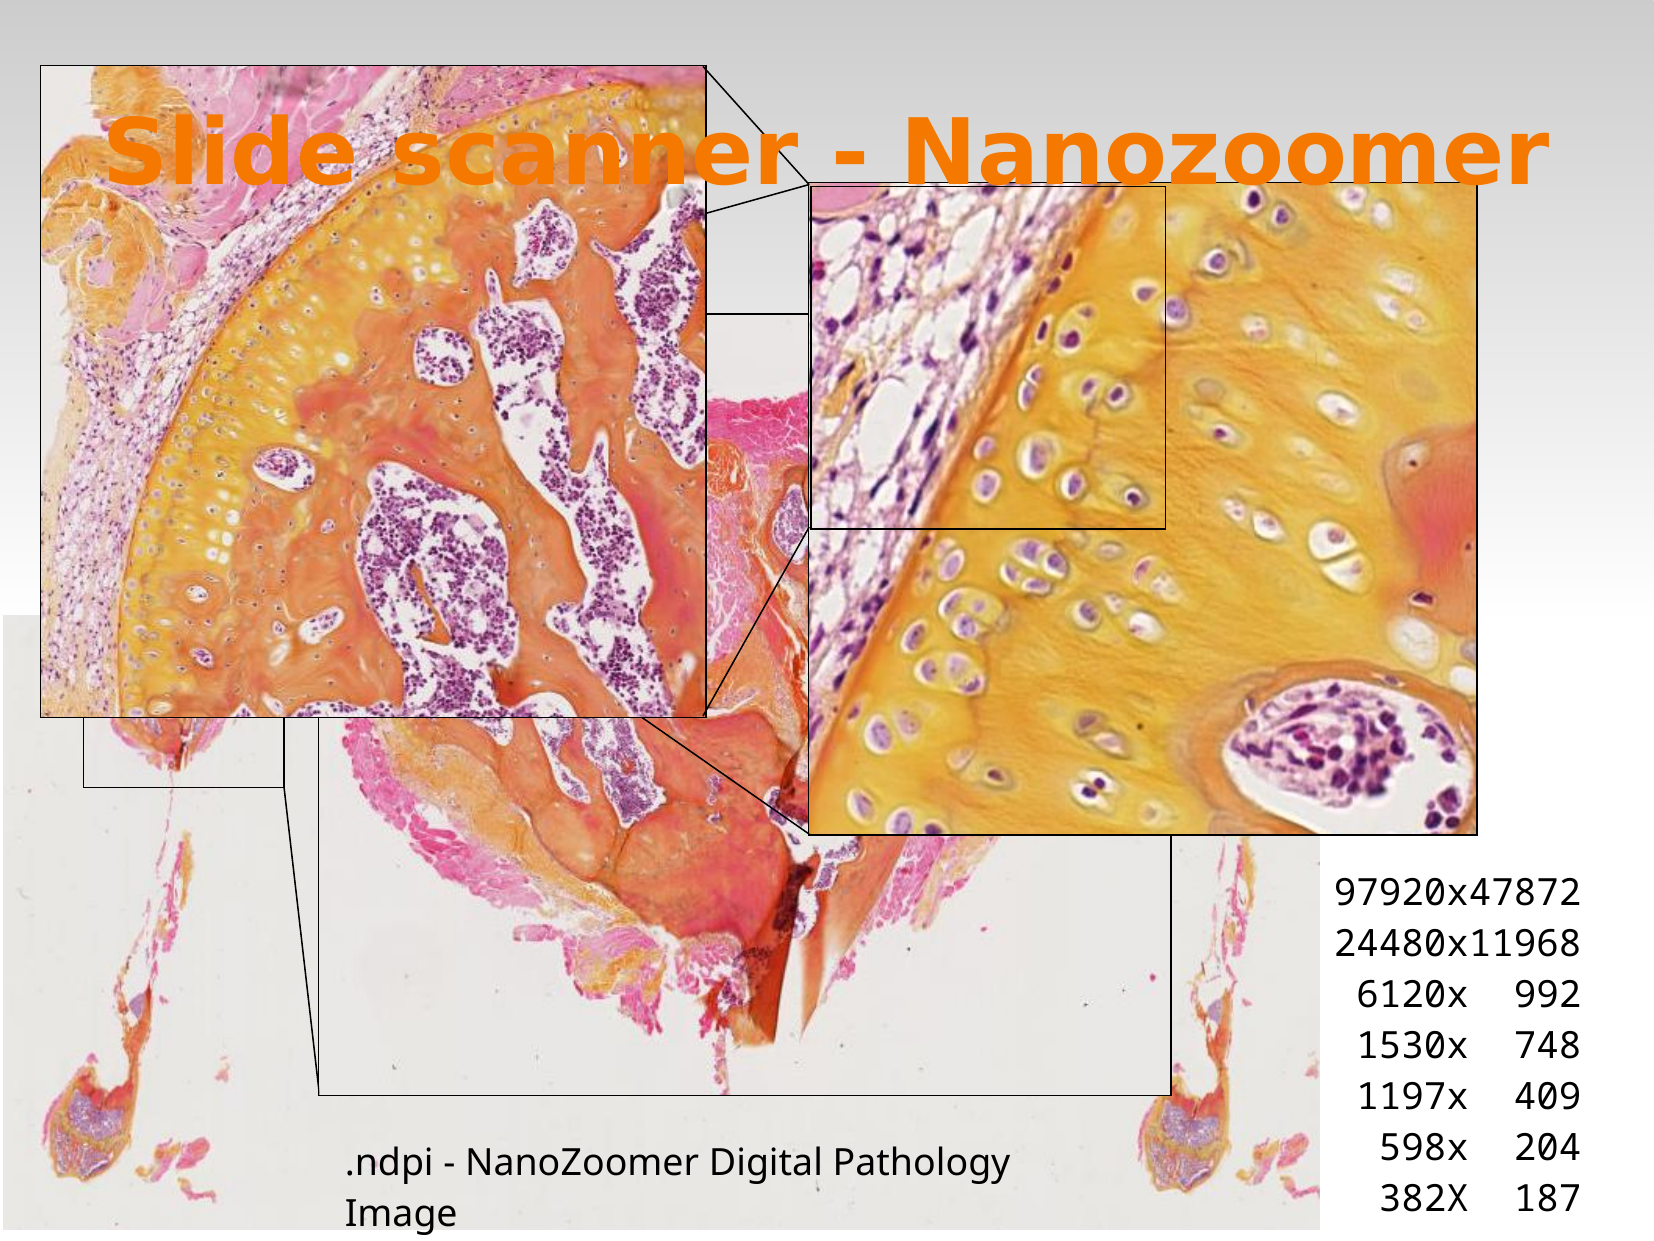

# Slide scanner - Nanozoomer
97920x47872
24480x11968
 6120x 992
 1530x 748
 1197x 409
 598x 204
 382X 187
.ndpi - NanoZoomer Digital Pathology Image
image size 200MB-6000MB